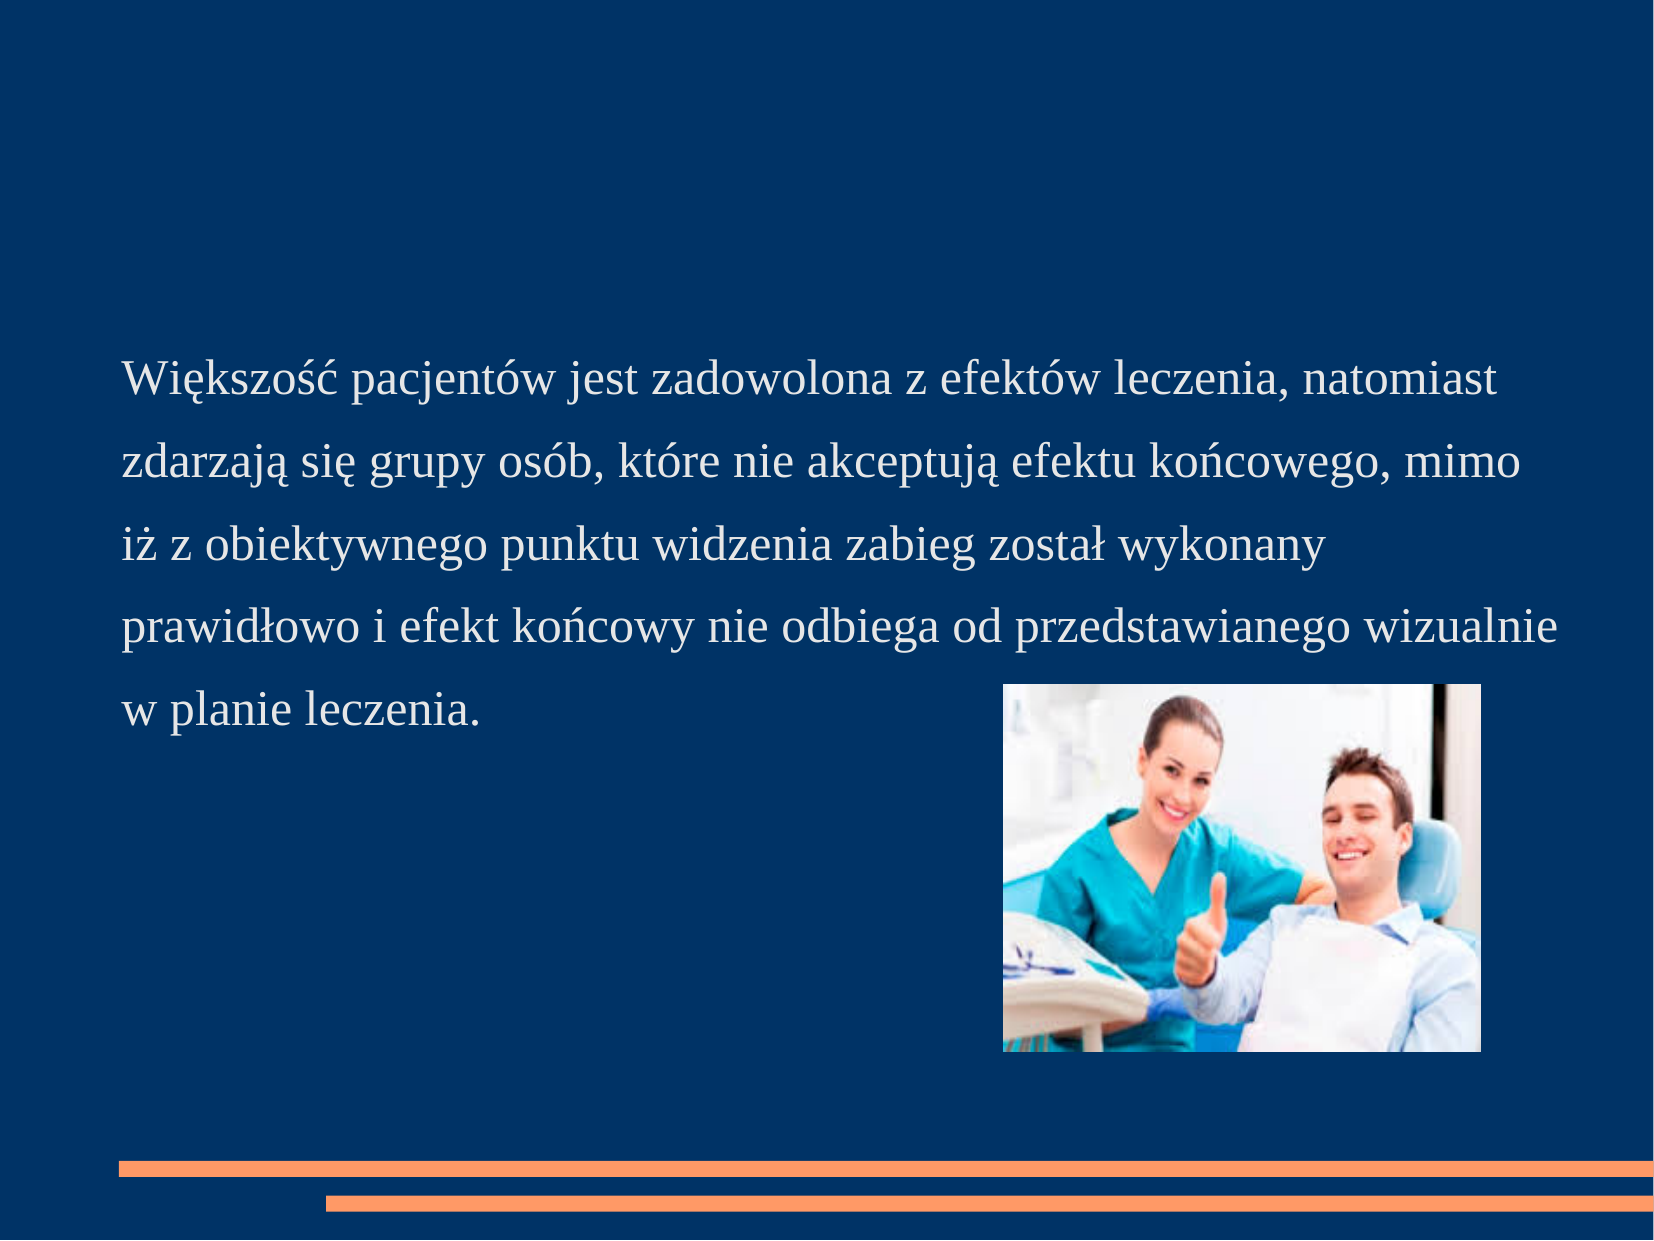

#
Większość pacjentów jest zadowolona z efektów leczenia, natomiast zdarzają się grupy osób, które nie akceptują efektu końcowego, mimo iż z obiektywnego punktu widzenia zabieg został wykonany prawidłowo i efekt końcowy nie odbiega od przedstawianego wizualnie w planie leczenia.